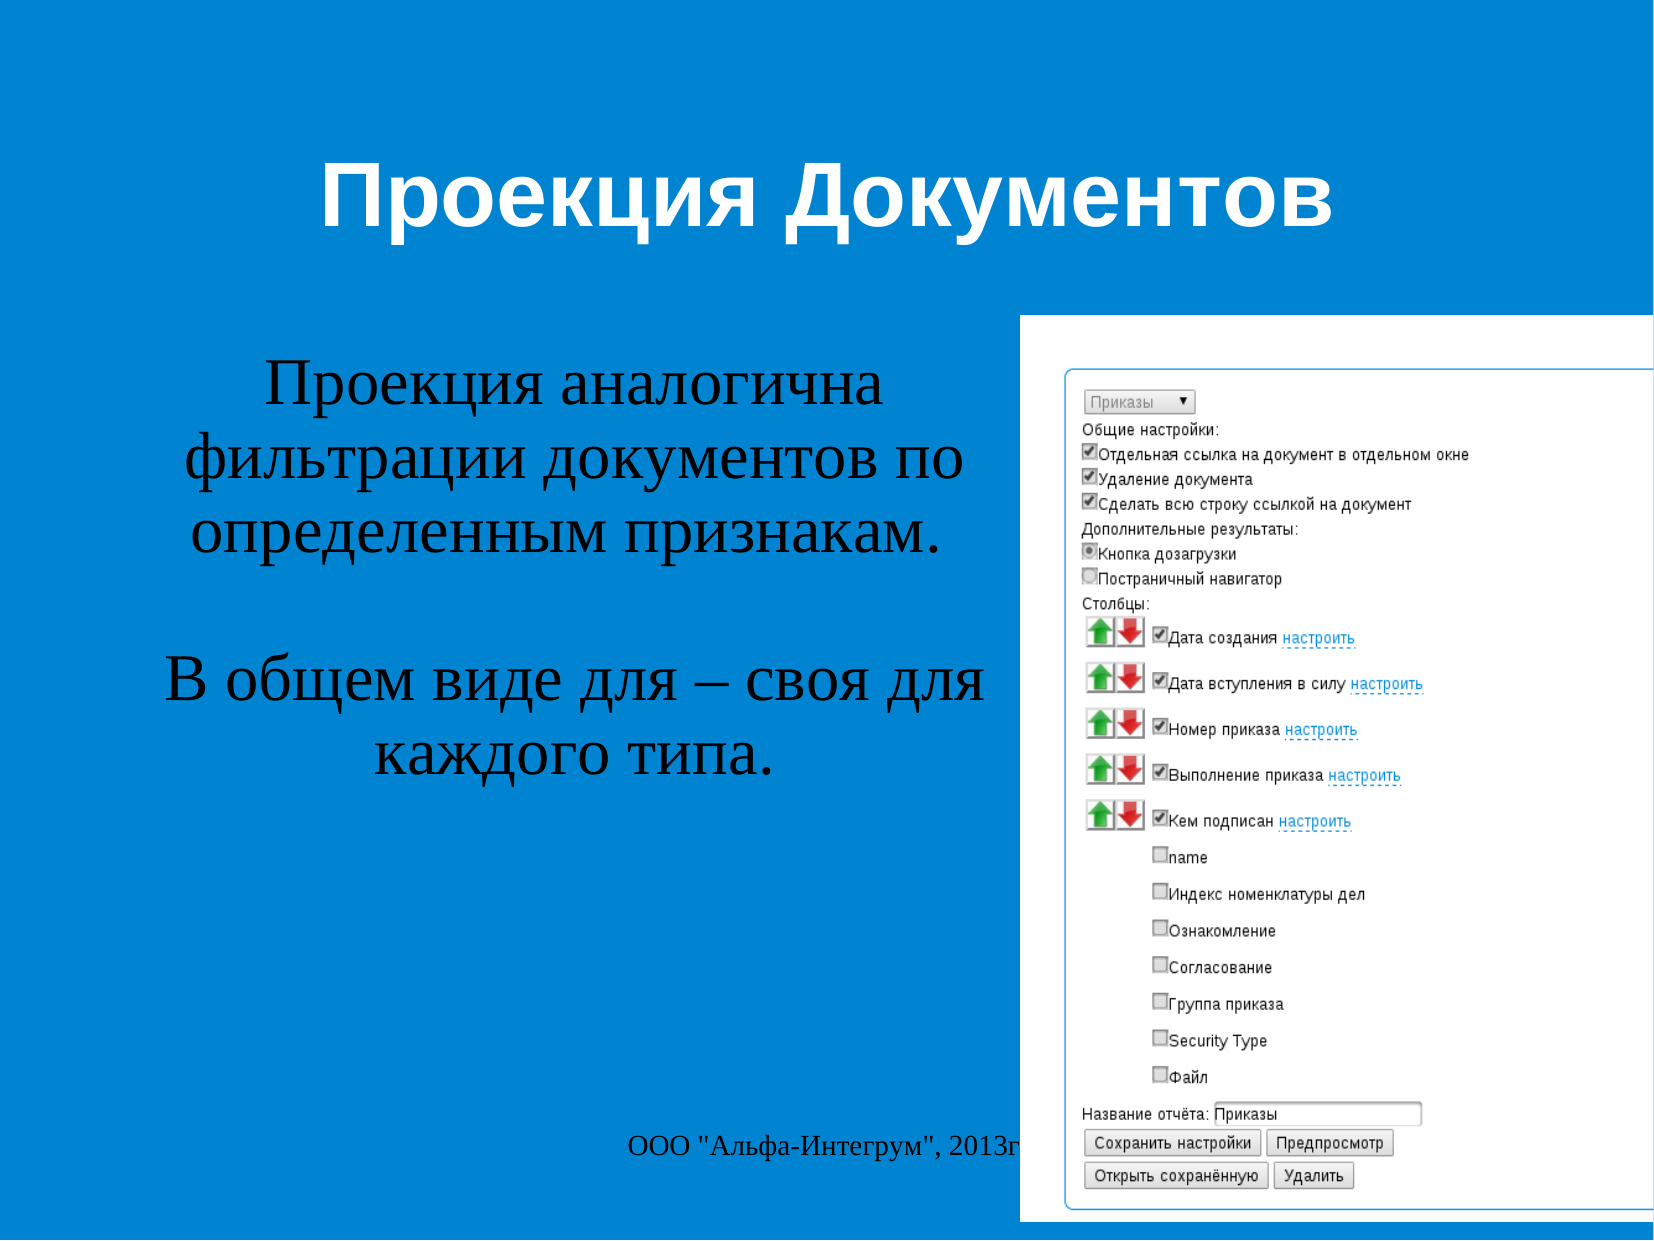

# Проекция Документов
Проекция аналогична фильтрации документов по определенным признакам.
В общем виде для – своя для каждого типа.
ООО "Альфа-Интегрум", 2013г.